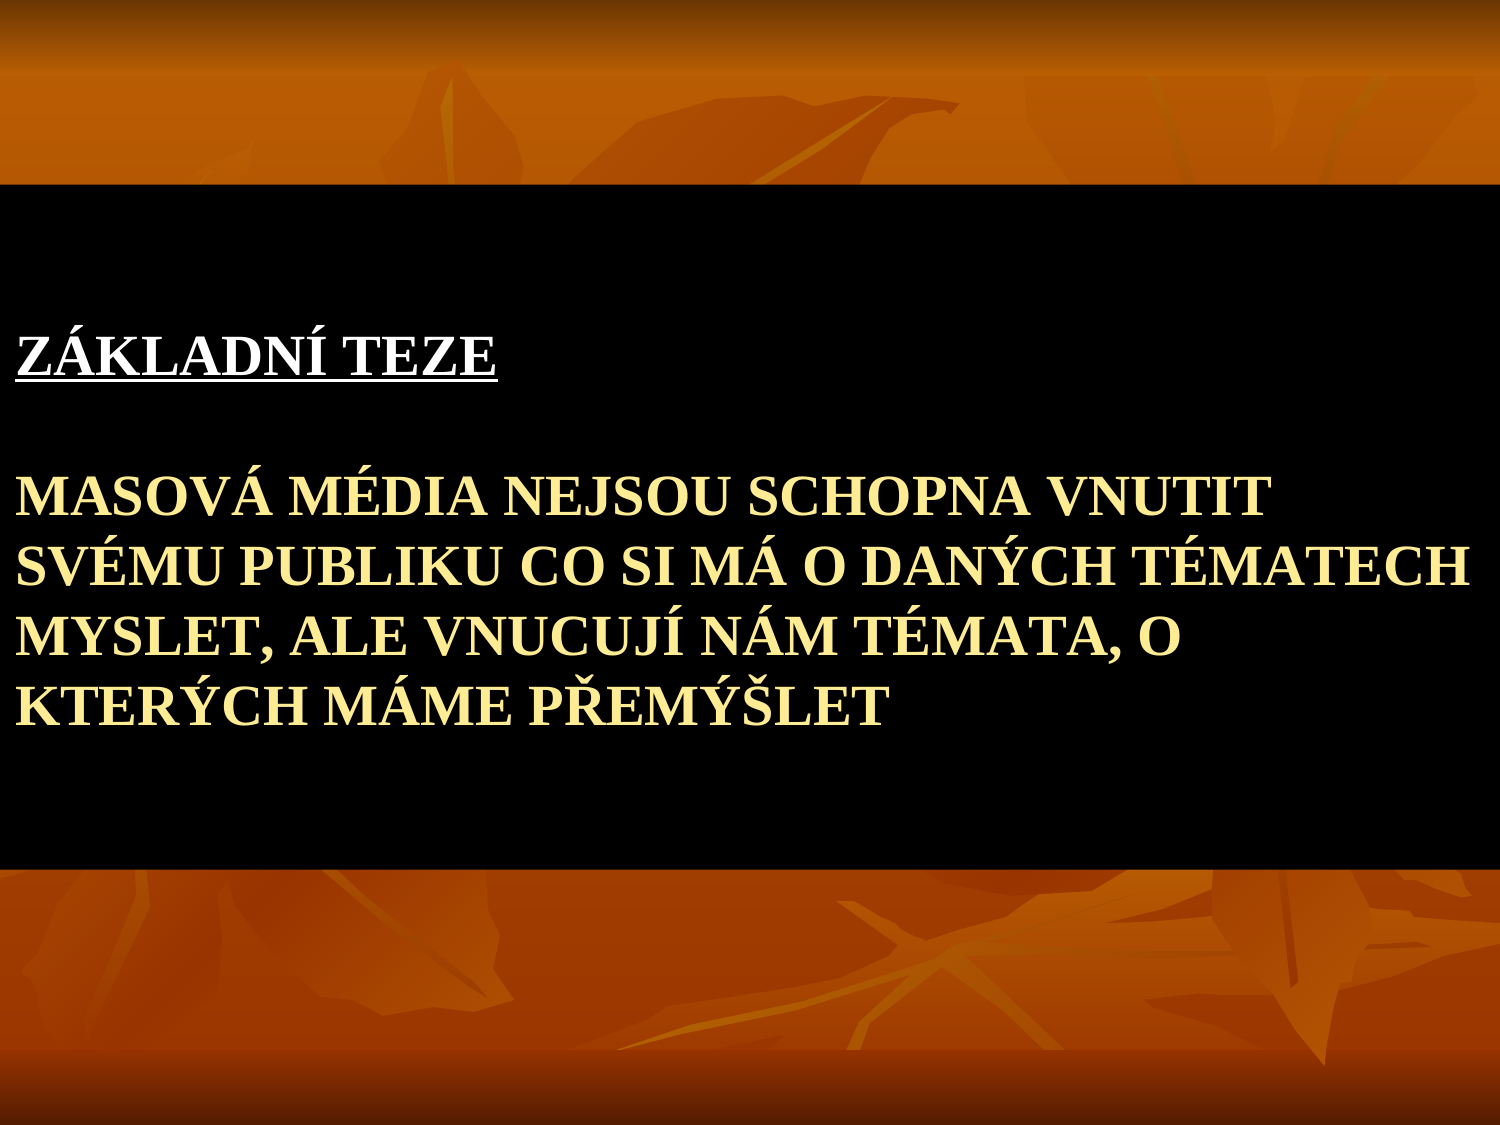

# ZÁKLADNÍ TEZE MASOVÁ MÉDIA NEJSOU SCHOPNA VNUTIT SVÉMU PUBLIKU CO SI MÁ O DANÝCH TÉMATECH MYSLET, ALE VNUCUJÍ NÁM TÉMATA, O KTERÝCH MÁME PŘEMÝŠLET